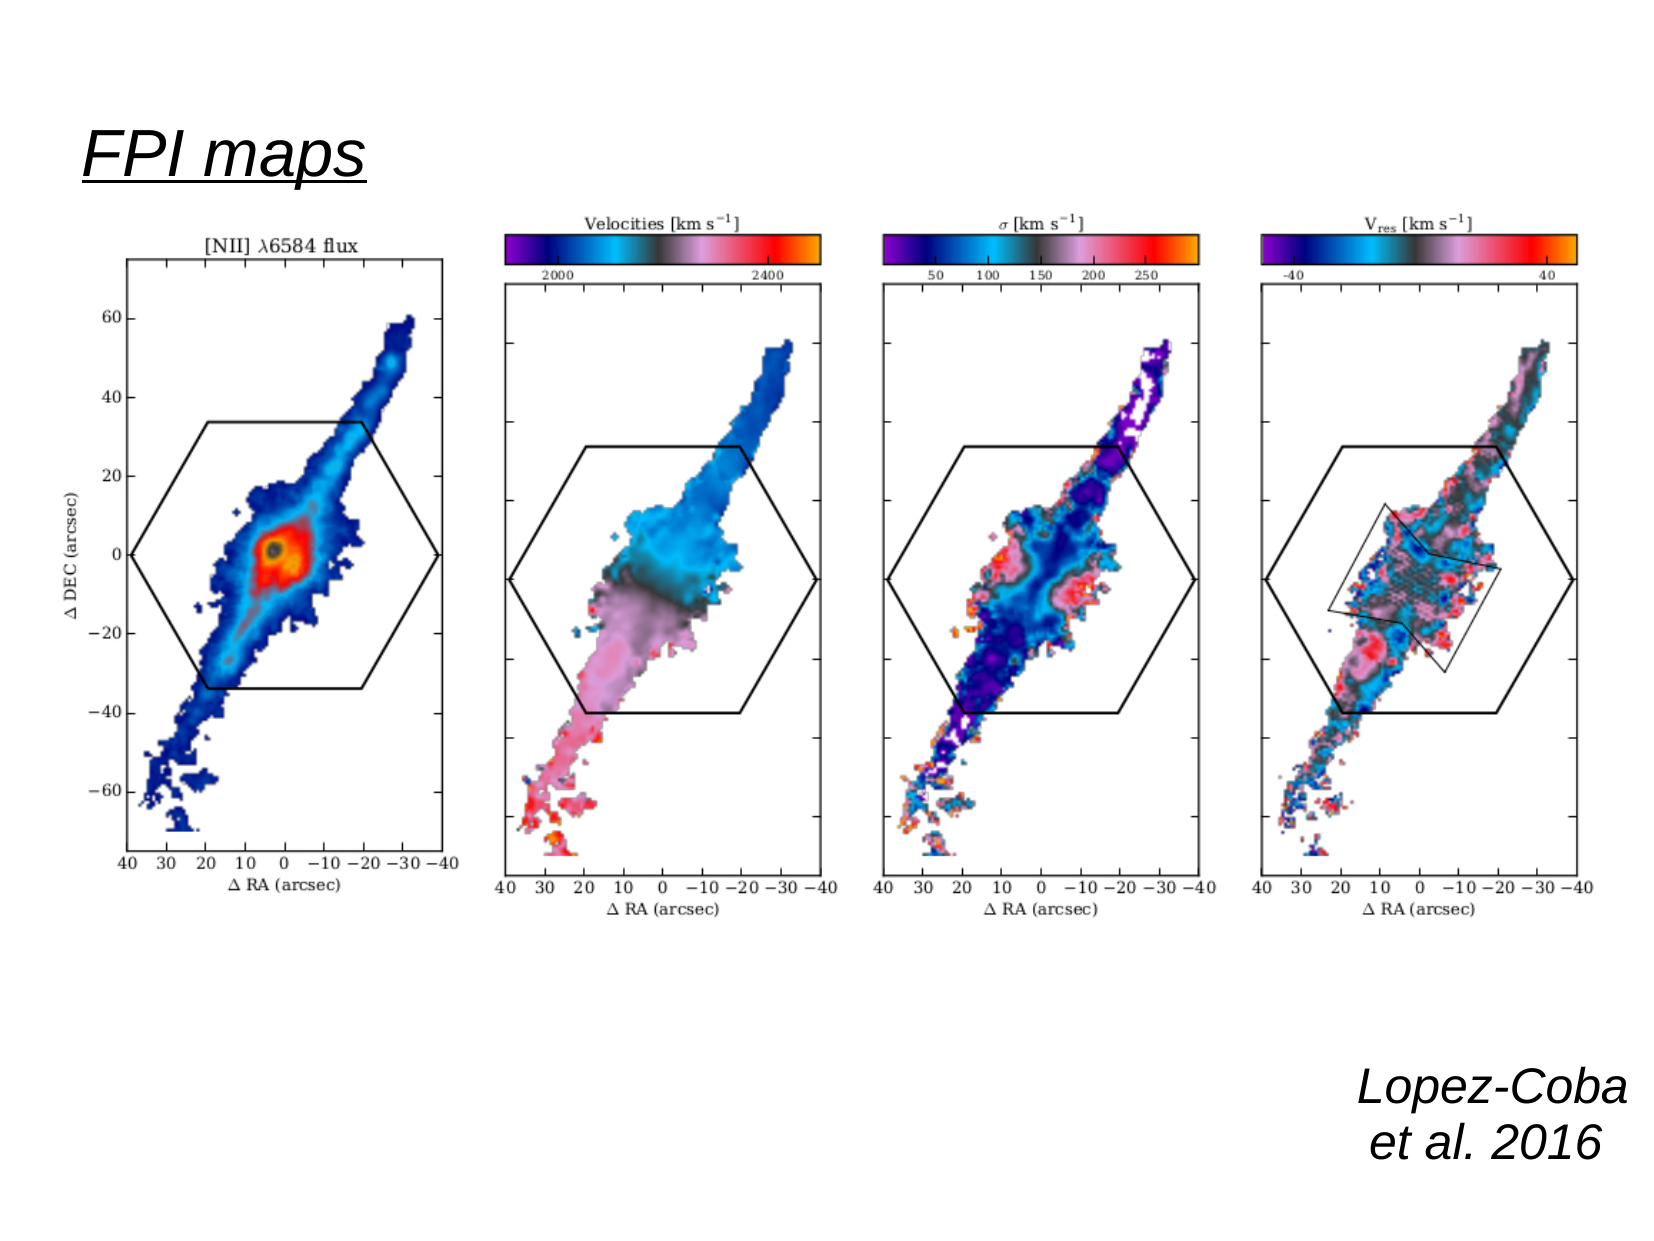

FPI maps
#
 Lopez-Coba et al. 2016